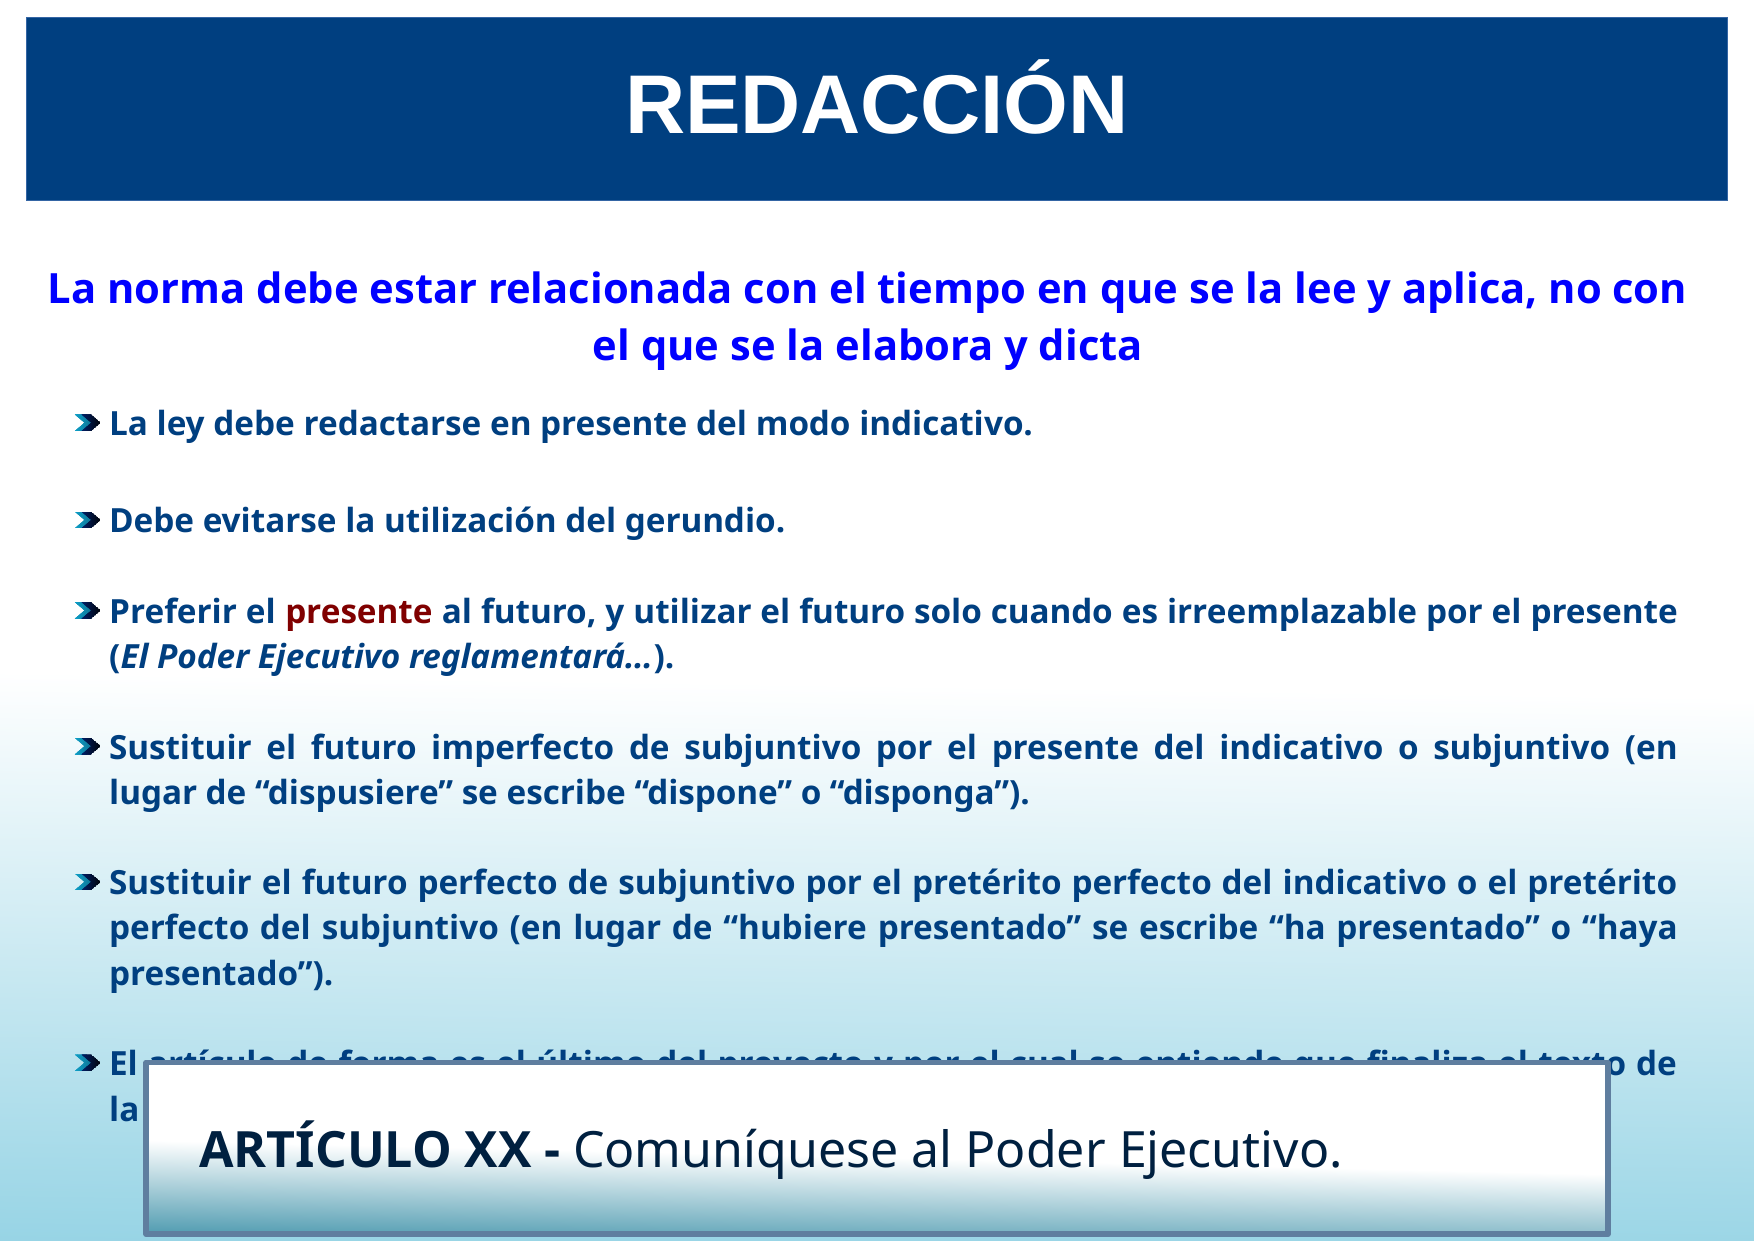

REDACCIÓN
La norma debe estar relacionada con el tiempo en que se la lee y aplica, no con el que se la elabora y dicta
La ley debe redactarse en presente del modo indicativo.
Debe evitarse la utilización del gerundio.
Preferir el presente al futuro, y utilizar el futuro solo cuando es irreemplazable por el presente (El Poder Ejecutivo reglamentará…).
Sustituir el futuro imperfecto de subjuntivo por el presente del indicativo o subjuntivo (en lugar de “dispusiere” se escribe “dispone” o “disponga”).
Sustituir el futuro perfecto de subjuntivo por el pretérito perfecto del indicativo o el pretérito perfecto del subjuntivo (en lugar de “hubiere presentado” se escribe “ha presentado” o “haya presentado”).
El artículo de forma es el último del proyecto y por el cual se entiende que finaliza el texto de la ley. Debe estar escrito en modo imperativo de la siguiente forma:
ARTÍCULO XX - Comuníquese al Poder Ejecutivo.